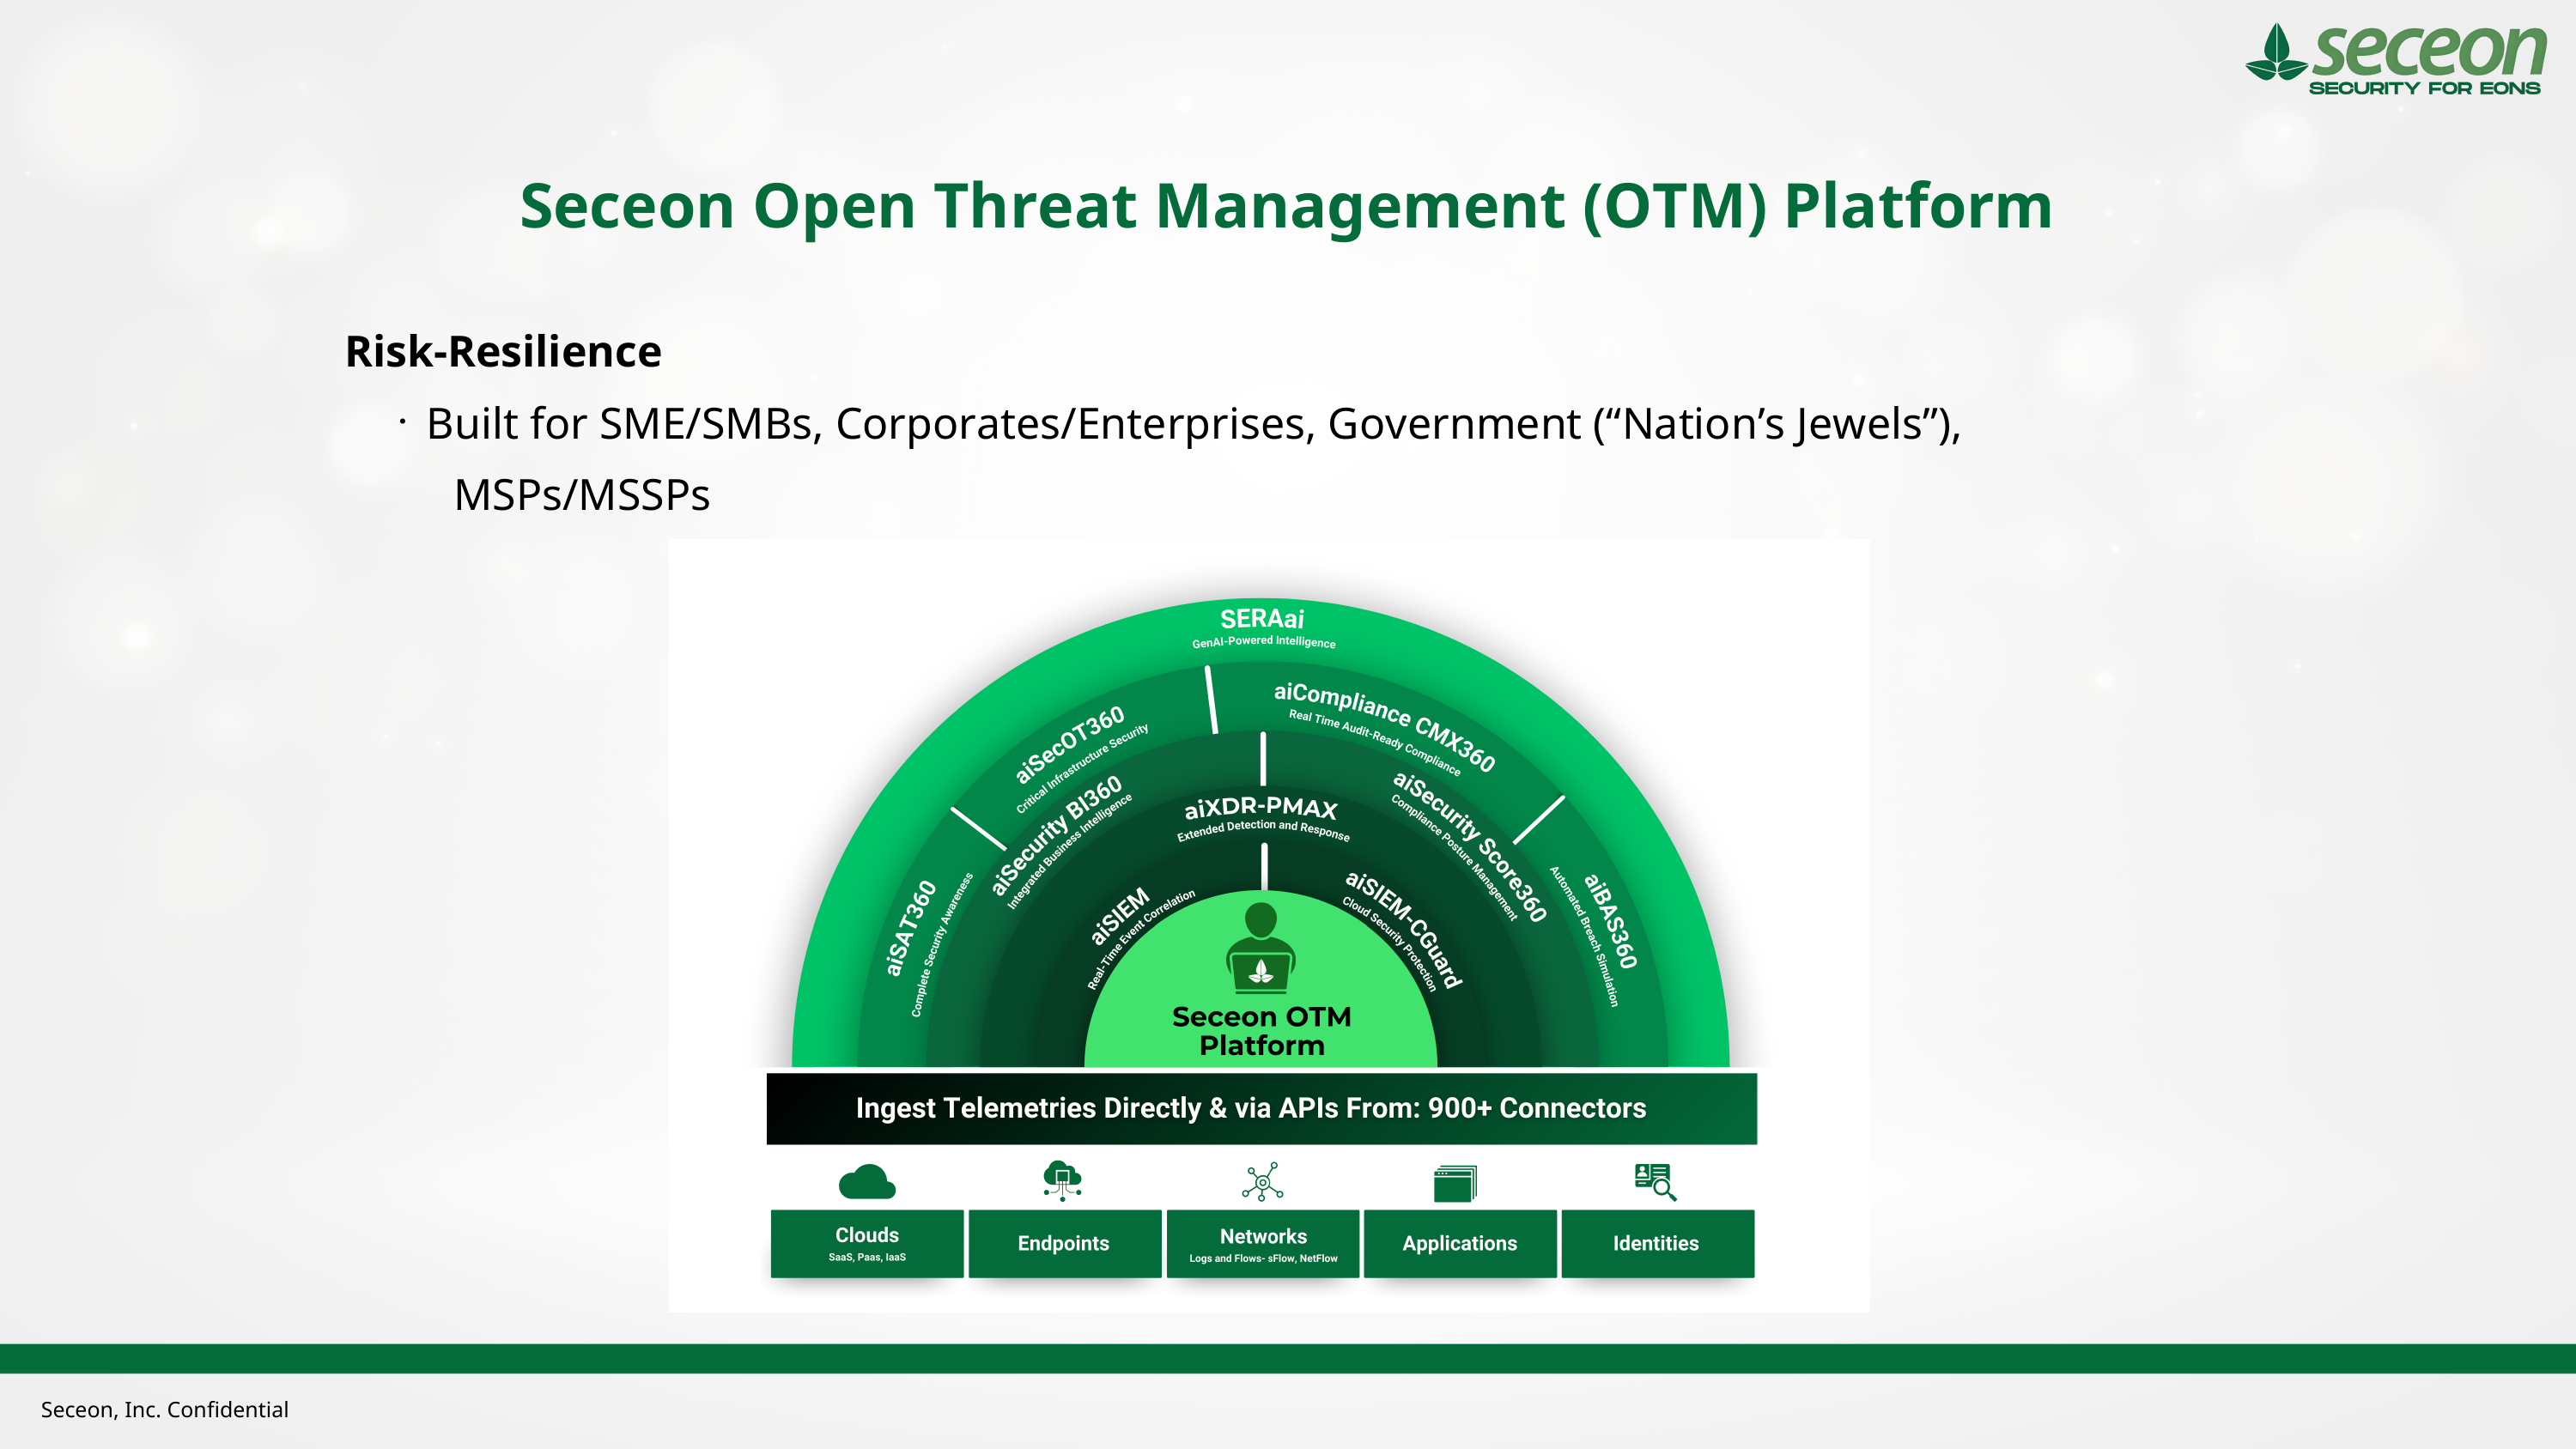

Seceon Open Threat Management (OTM) Platform
Risk-Resilience
Built for SME/SMBs, Corporates/Enterprises, Government (“Nation’s Jewels”), MSPs/MSSPs